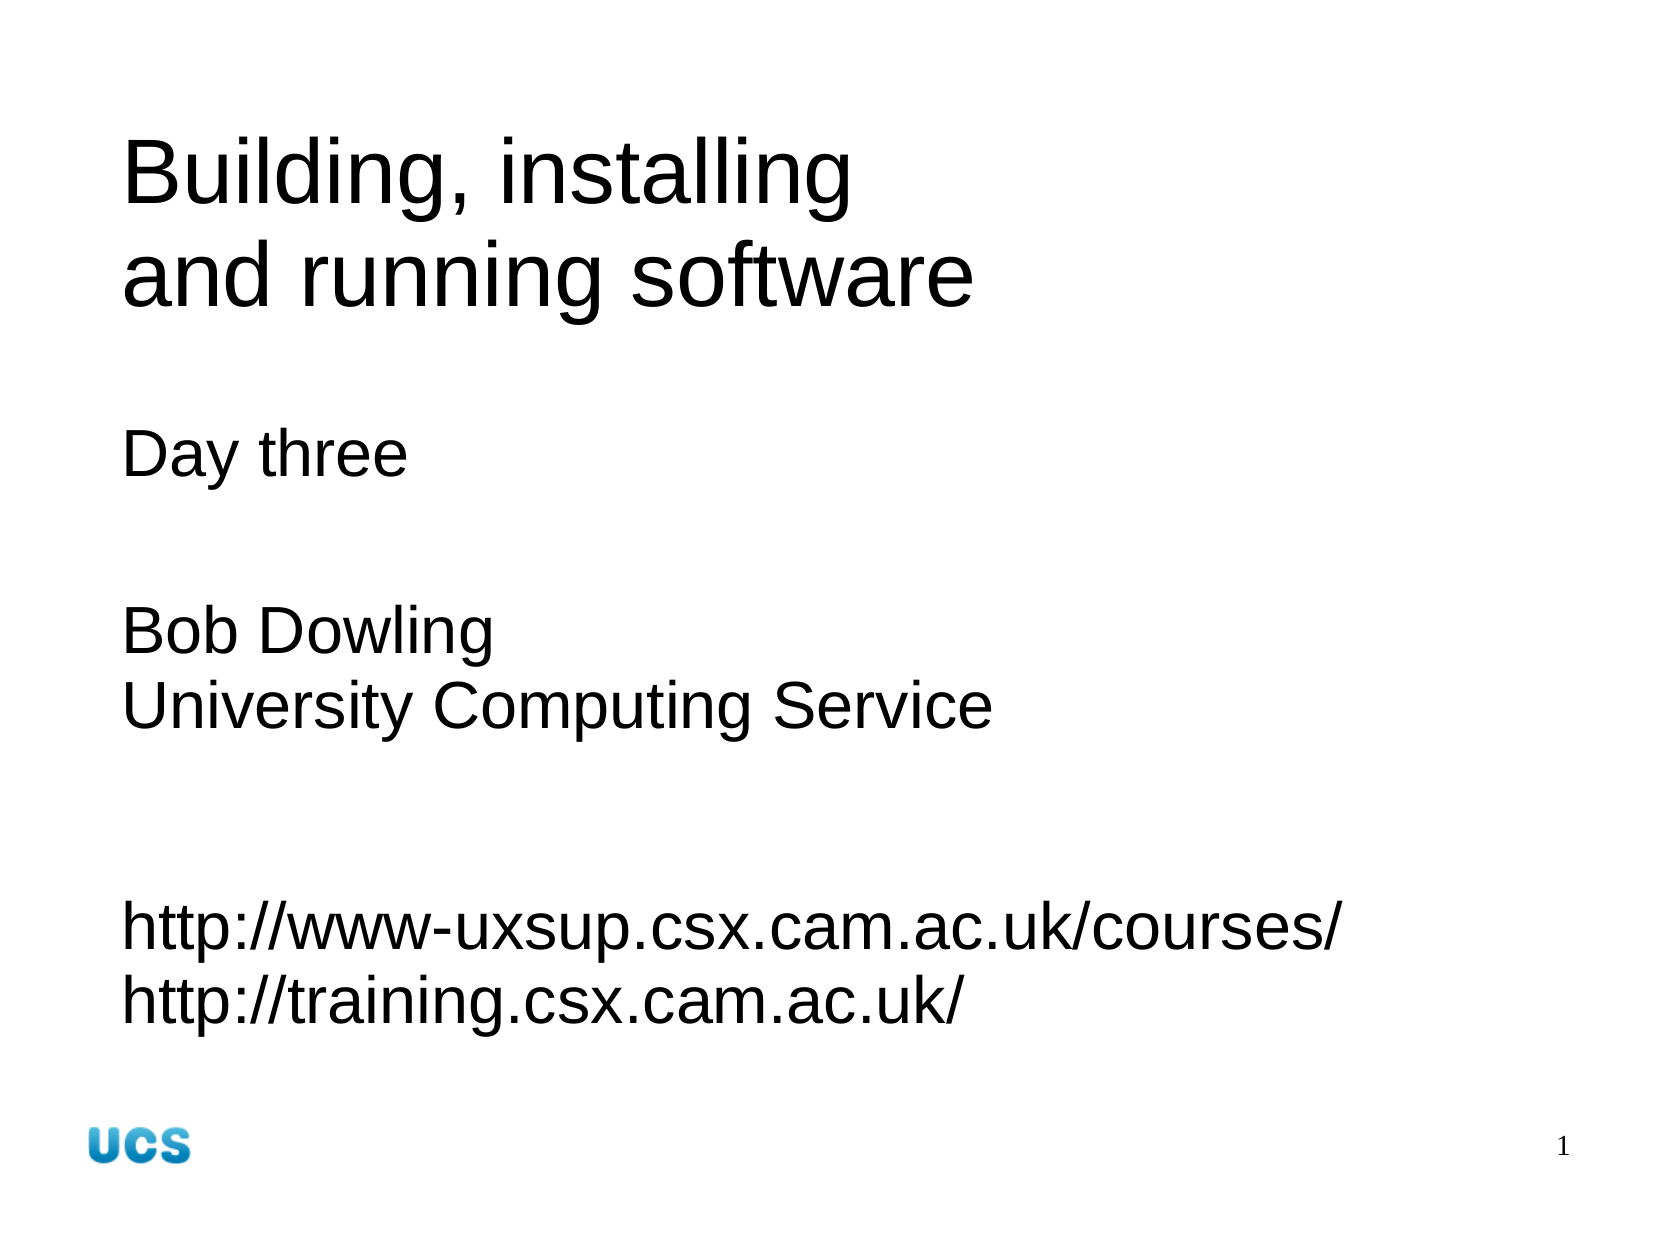

Building, installing
and running software
Day three
Bob Dowling
University Computing Service
http://www-uxsup.csx.cam.ac.uk/courses/
http://training.csx.cam.ac.uk/
1